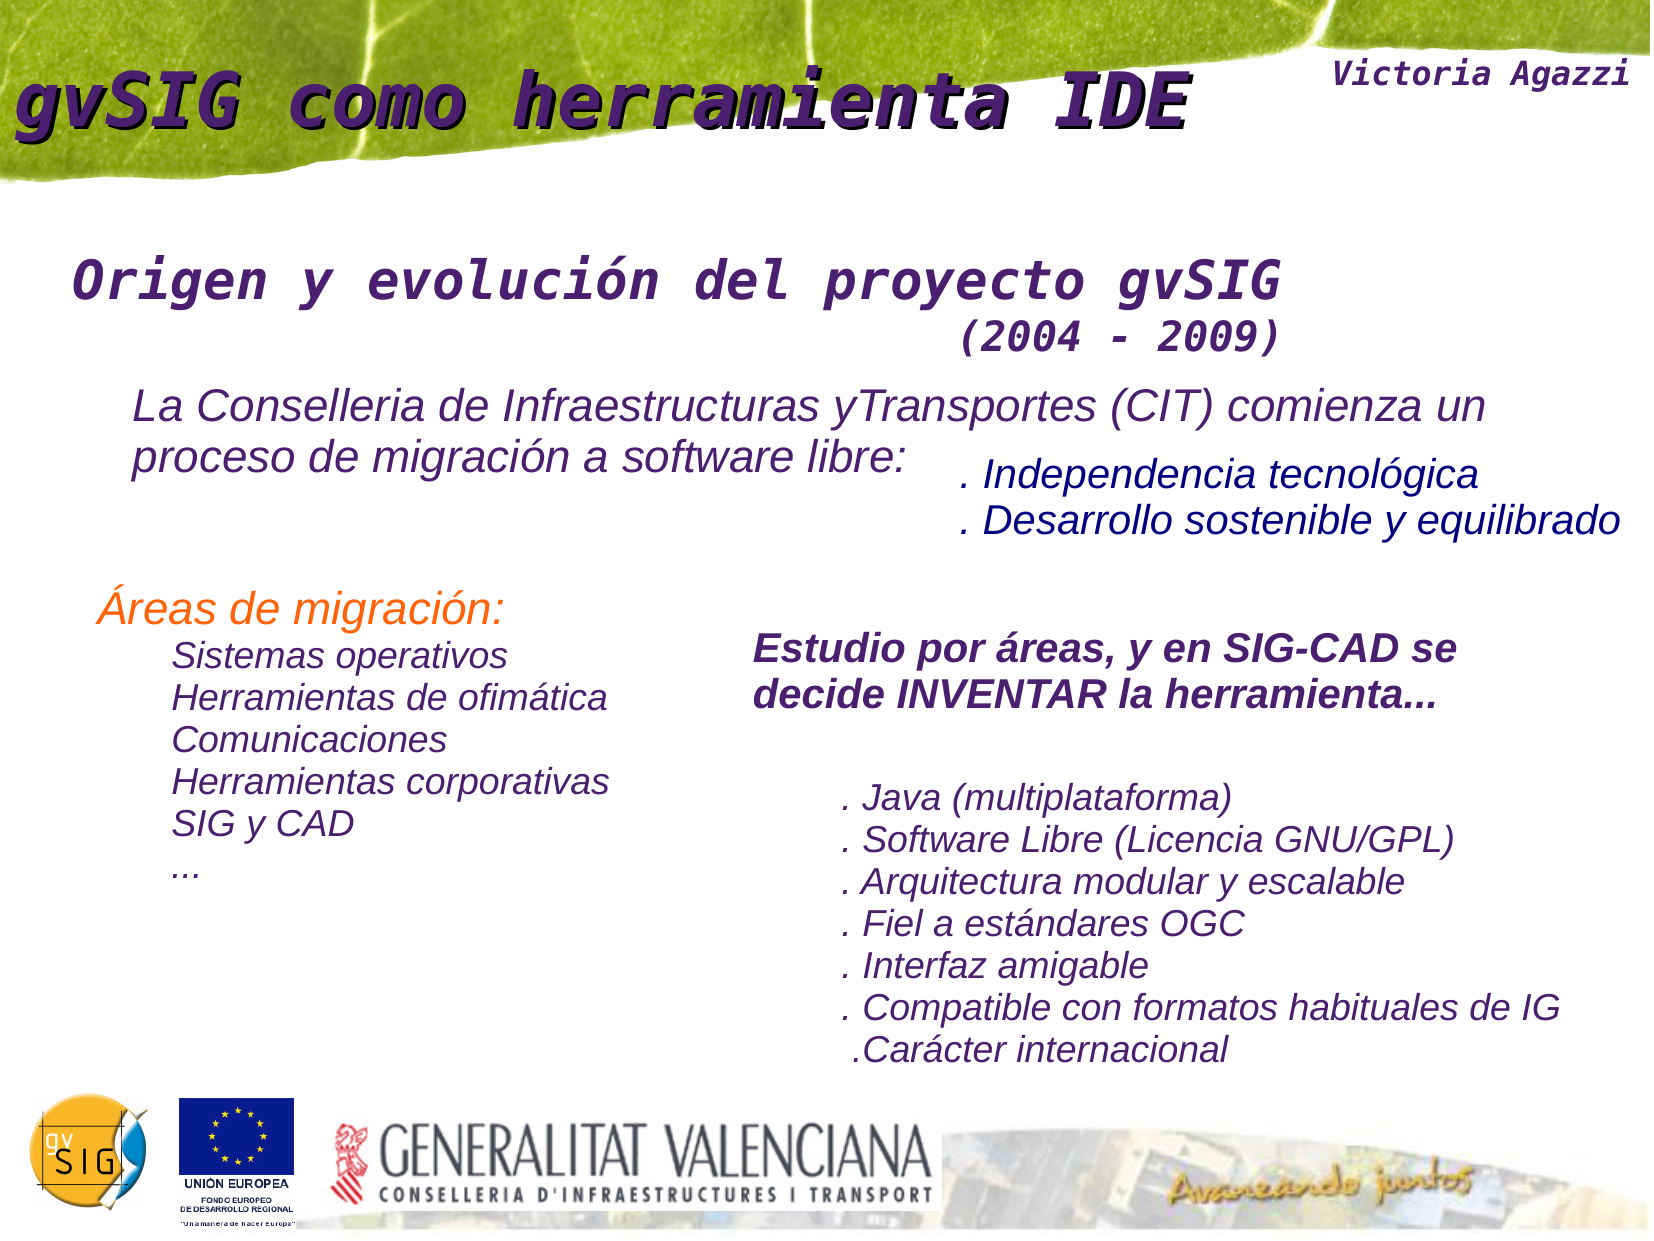

gvSIG como herramienta IDE
Victoria Agazzi
Origen y evolución del proyecto gvSIG (2004 - 2009)
La Conselleria de Infraestructuras yTransportes (CIT) comienza un proceso de migración a software libre:
. Independencia tecnológica
. Desarrollo sostenible y equilibrado
Áreas de migración:
	Sistemas operativos				Herramientas de ofimática
	Comunicaciones
	Herramientas corporativas
	SIG y CAD
	...
Estudio por áreas, y en SIG-CAD se decide INVENTAR la herramienta...
. Java (multiplataforma)
. Software Libre (Licencia GNU/GPL)
. Arquitectura modular y escalable
. Fiel a estándares OGC
. Interfaz amigable
. Compatible con formatos habituales de IG
 .Carácter internacional